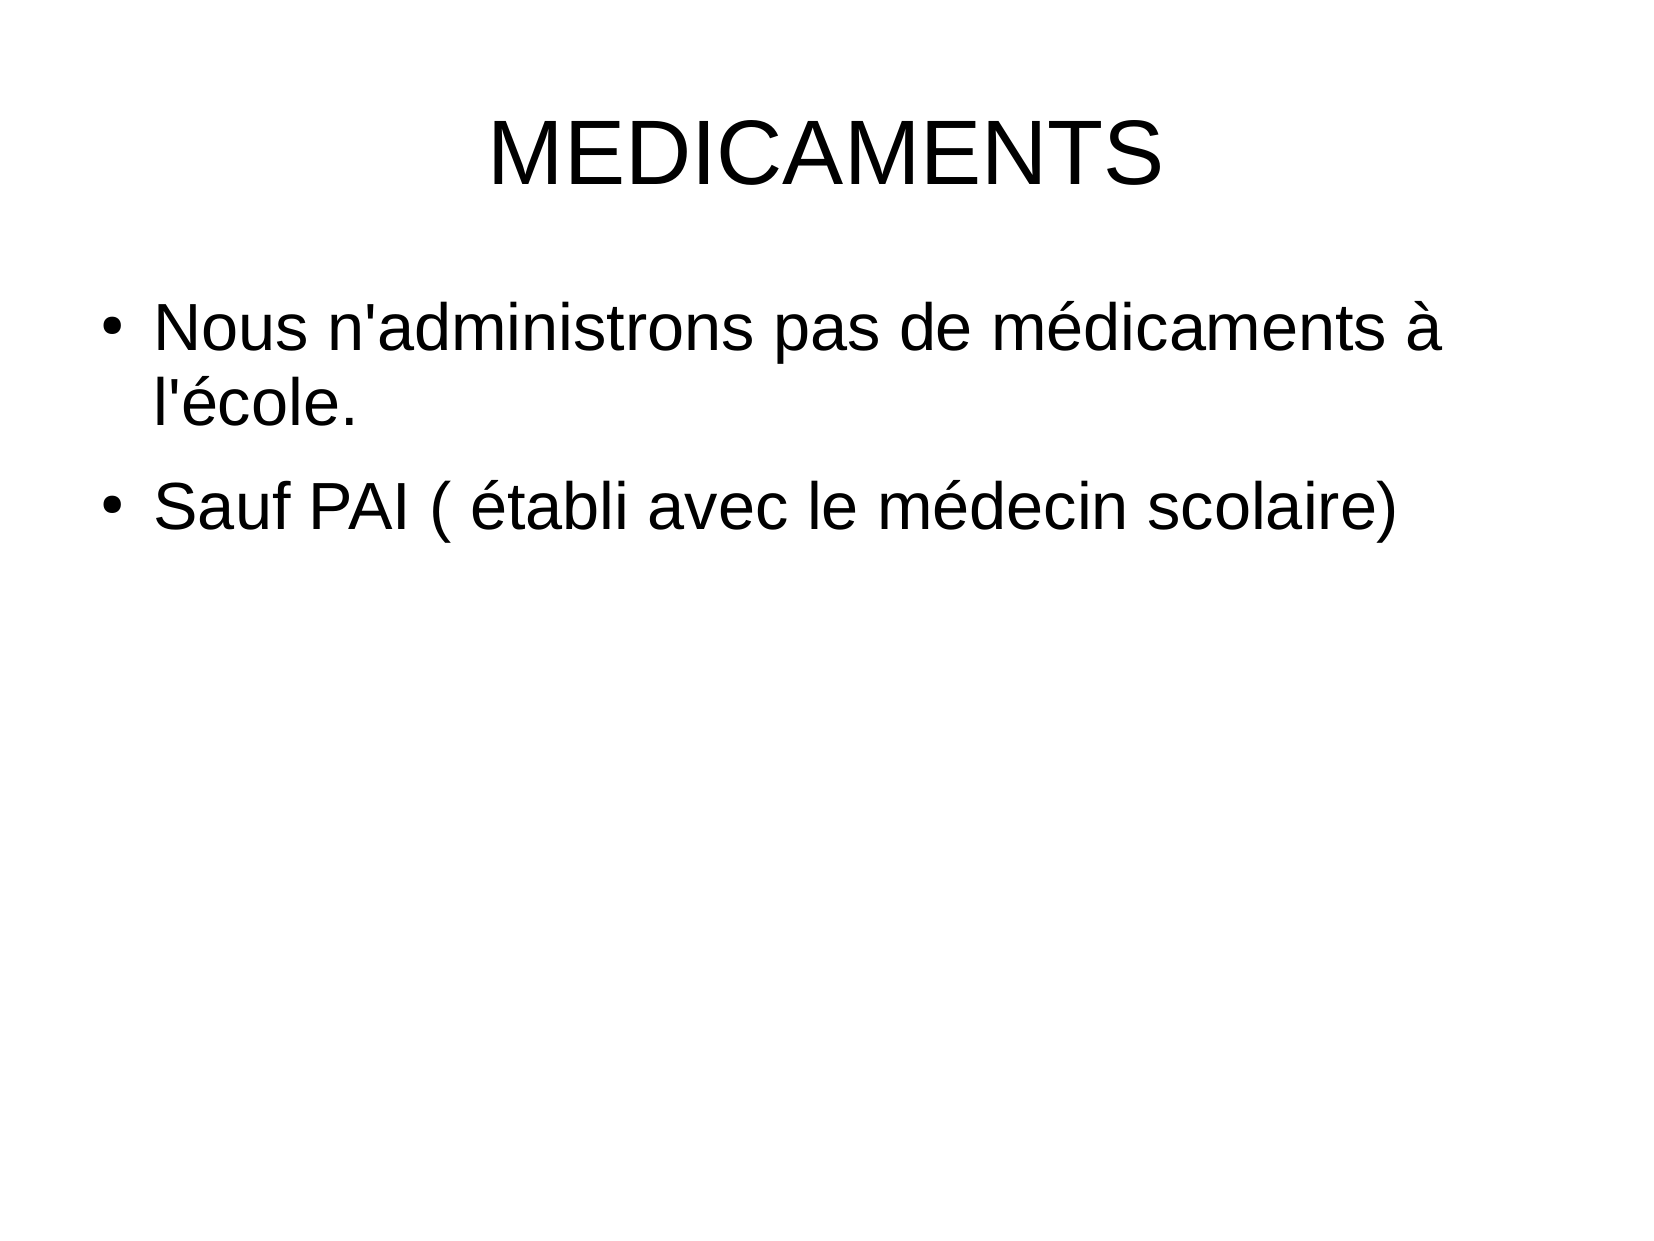

# MEDICAMENTS
Nous n'administrons pas de médicaments à l'école.
Sauf PAI ( établi avec le médecin scolaire)